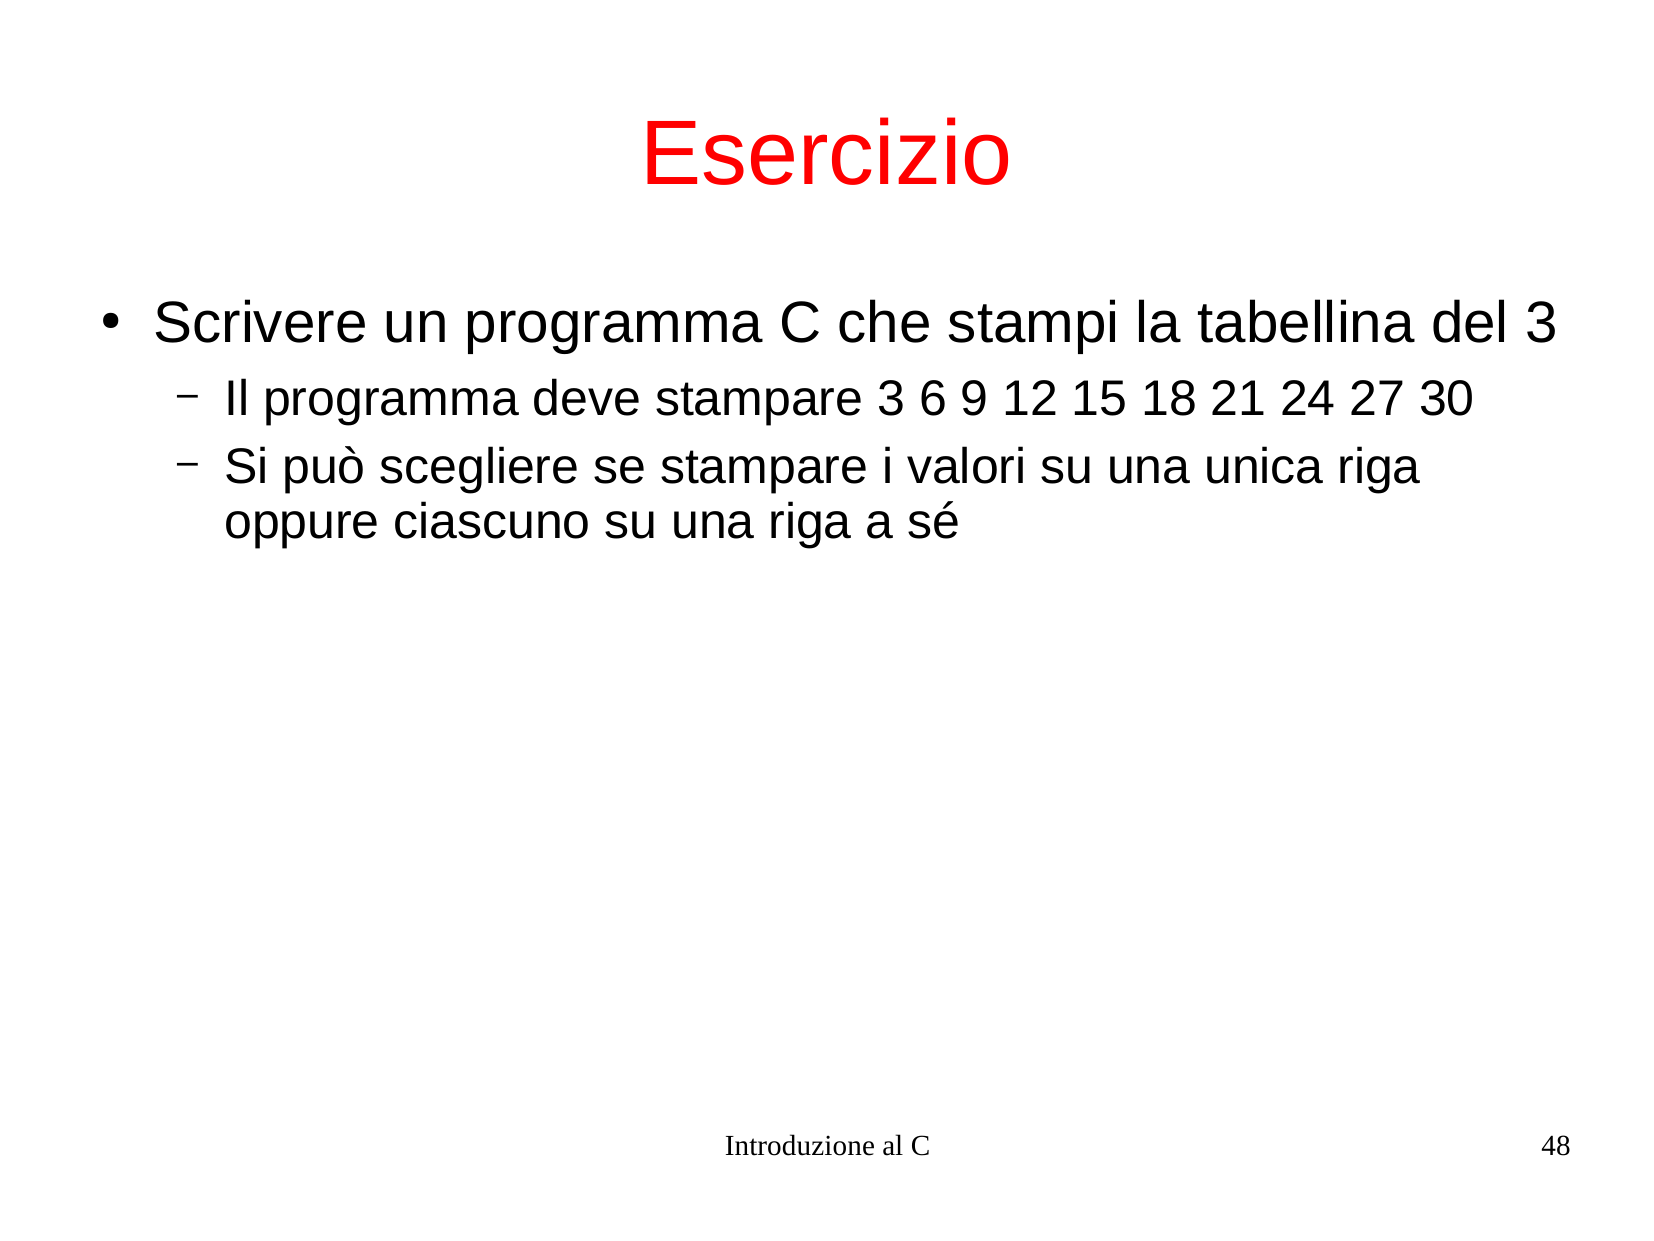

# Esercizio
Scrivere un programma C che stampi la tabellina del 3
Il programma deve stampare 3 6 9 12 15 18 21 24 27 30
Si può scegliere se stampare i valori su una unica riga oppure ciascuno su una riga a sé
Introduzione al C
48